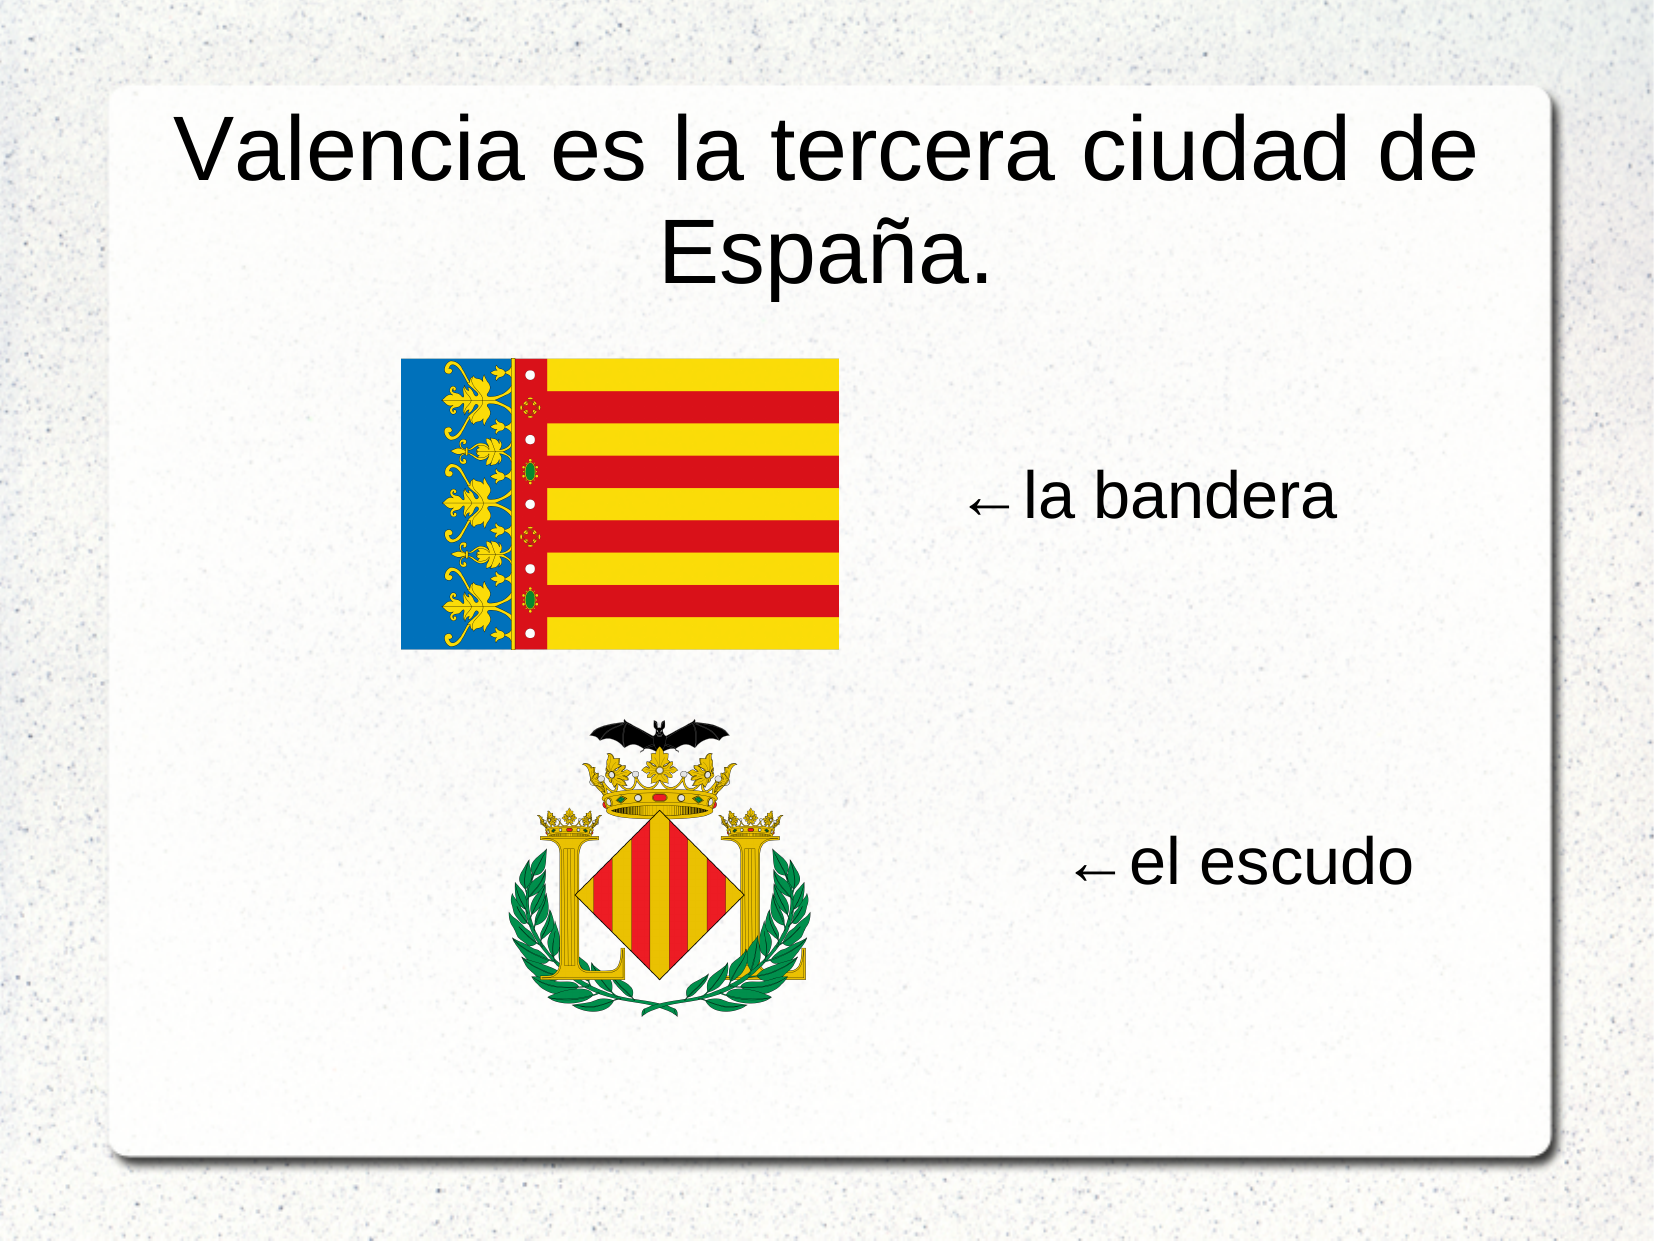

Valencia es la tercera ciudad de España.
#
←la bandera
←el escudo